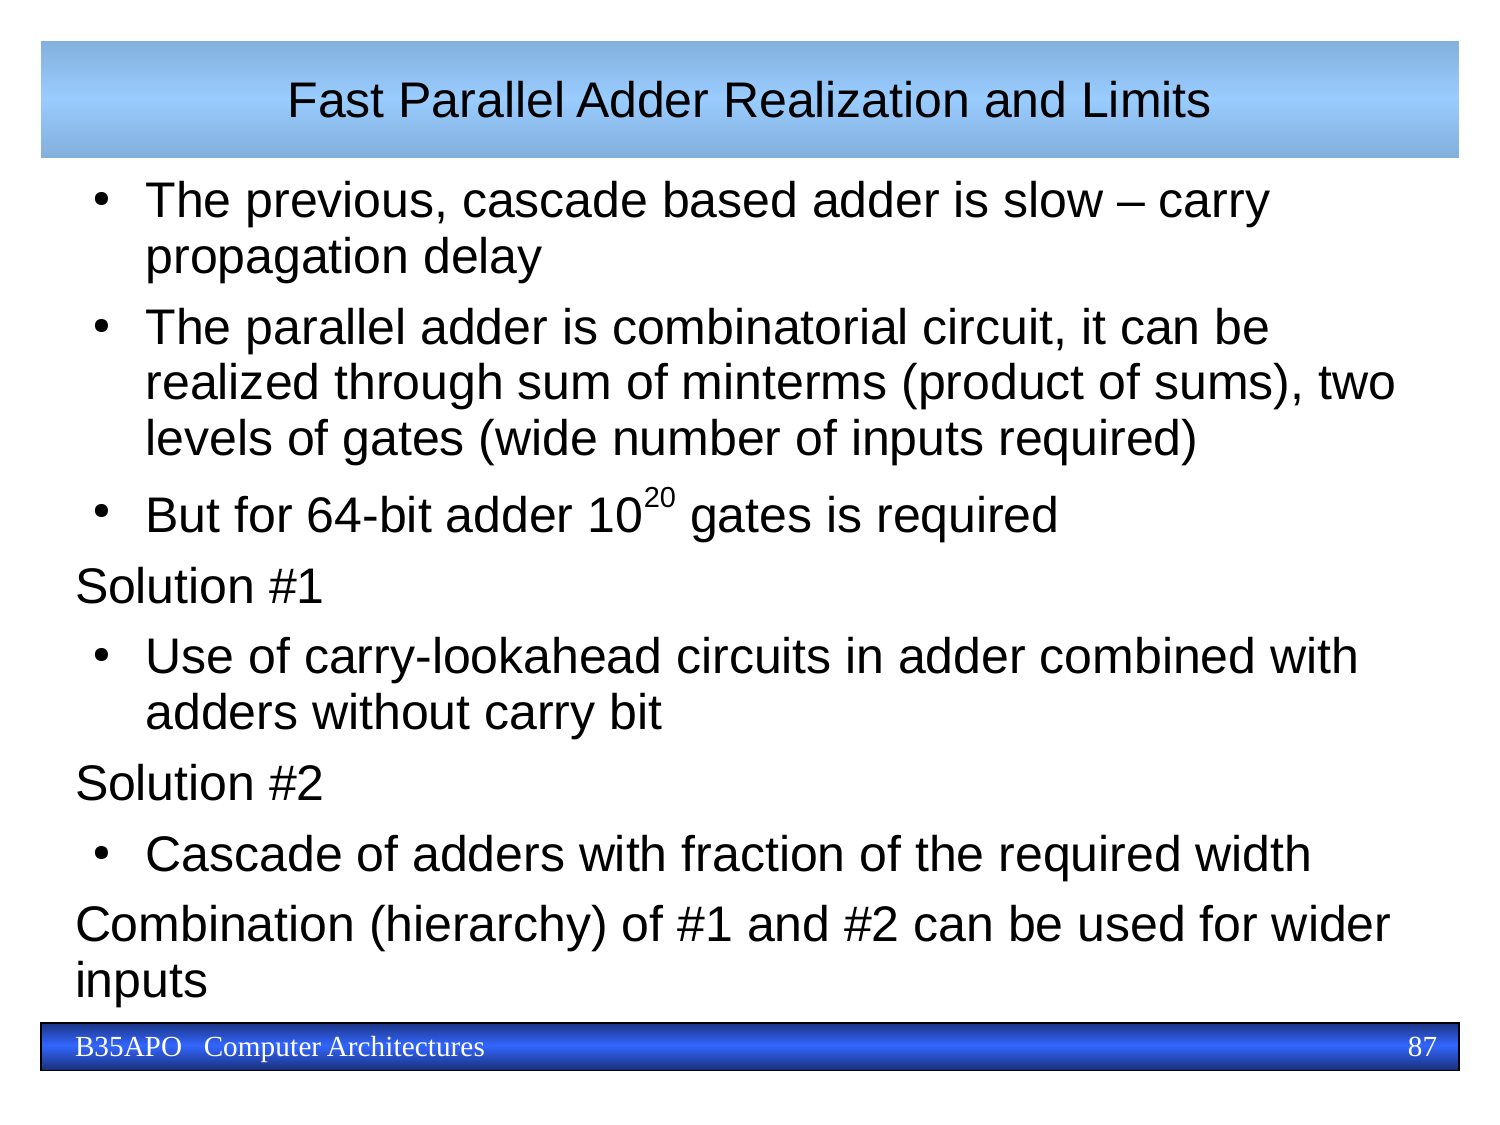

# Fast Parallel Adder Realization and Limits
The previous, cascade based adder is slow – carry propagation delay
The parallel adder is combinatorial circuit, it can be realized through sum of minterms (product of sums), two levels of gates (wide number of inputs required)
But for 64-bit adder 1020 gates is required
Solution #1
Use of carry-lookahead circuits in adder combined with adders without carry bit
Solution #2
Cascade of adders with fraction of the required width
Combination (hierarchy) of #1 and #2 can be used for wider inputs
B35APO Computer Architectures
87